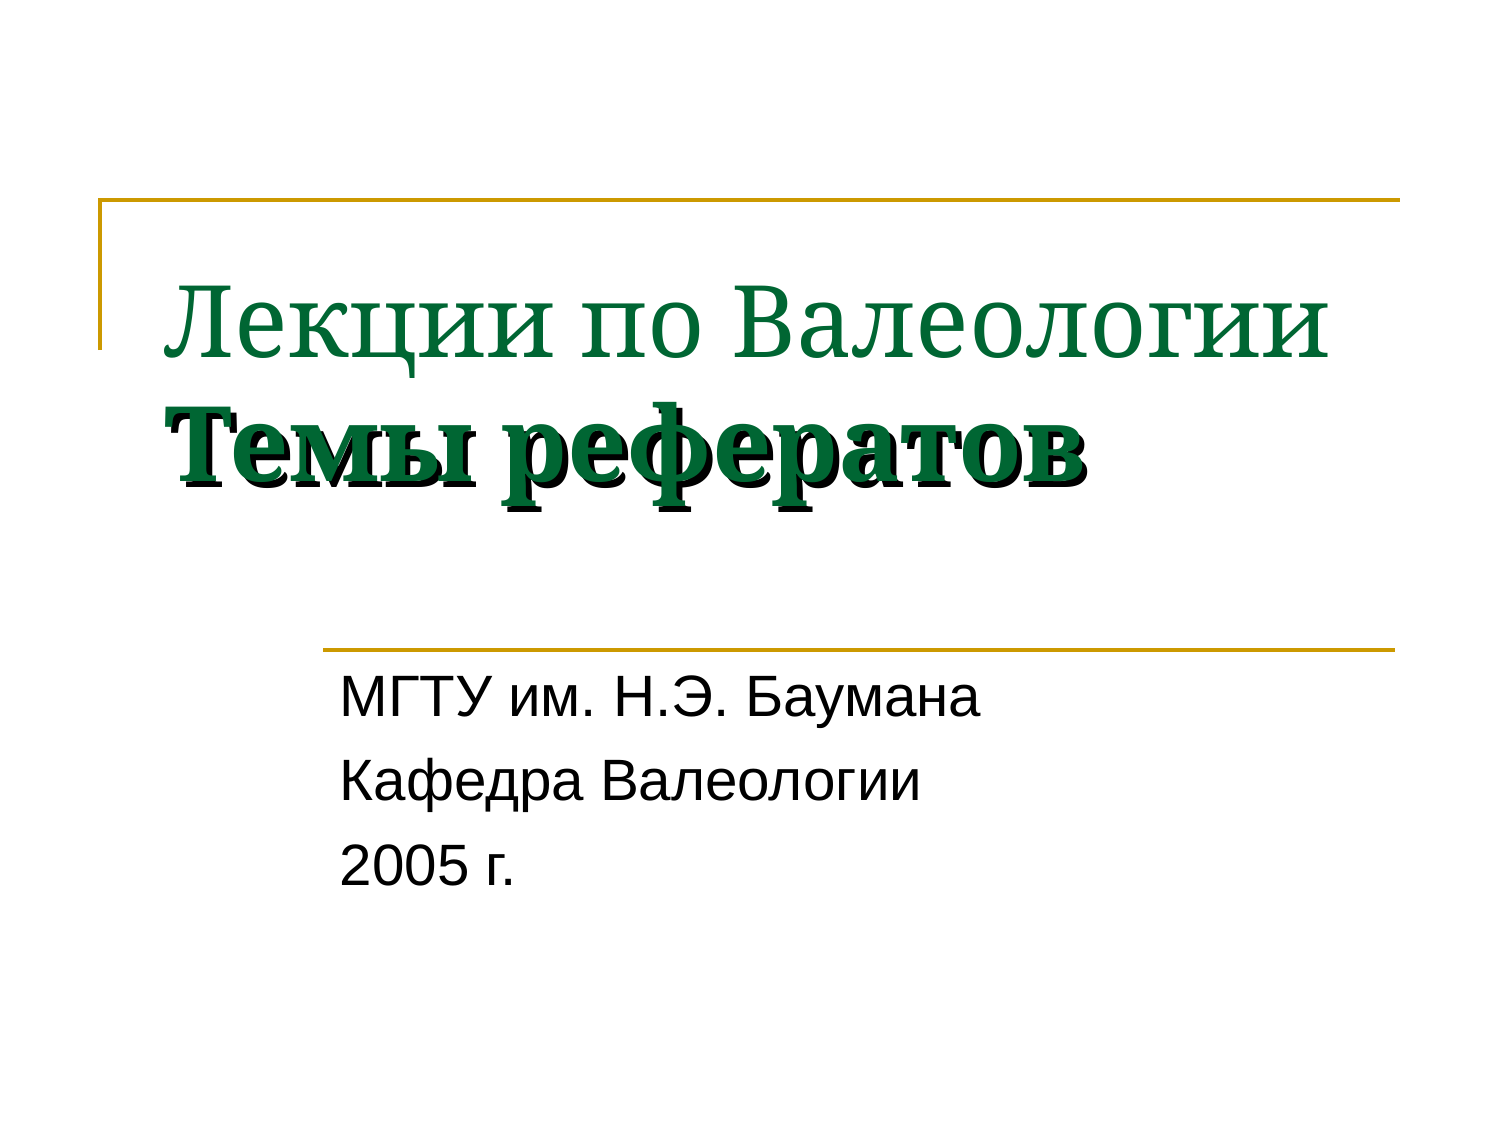

# Лекции по Валеологии Темы рефератов
МГТУ им. Н.Э. Баумана
Кафедра Валеологии
2005 г.